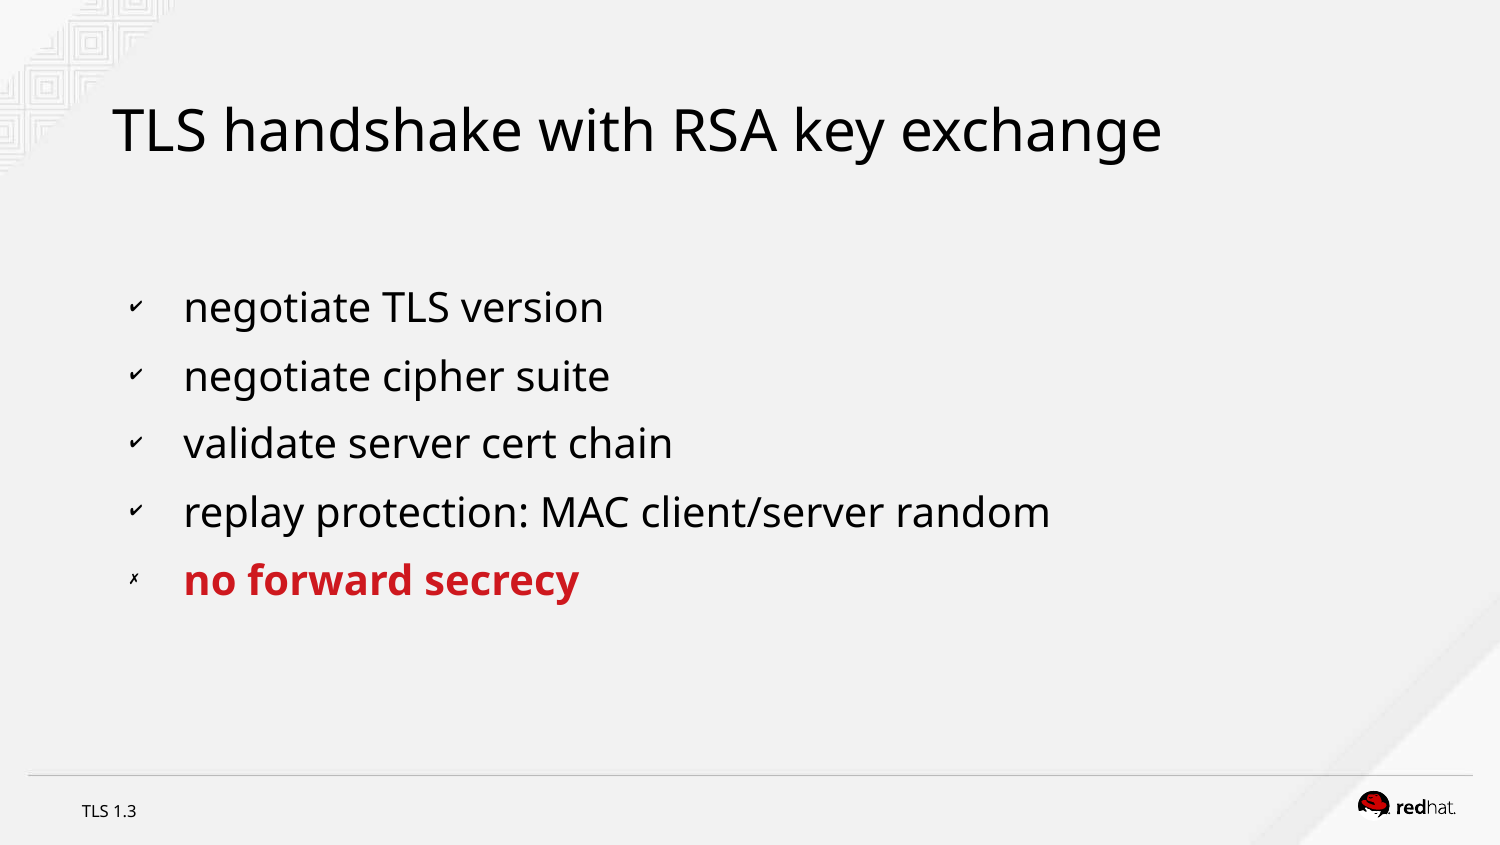

# TLS handshake with RSA key exchange
negotiate TLS version
negotiate cipher suite
validate server cert chain
replay protection: MAC client/server random
no forward secrecy
TLS 1.3